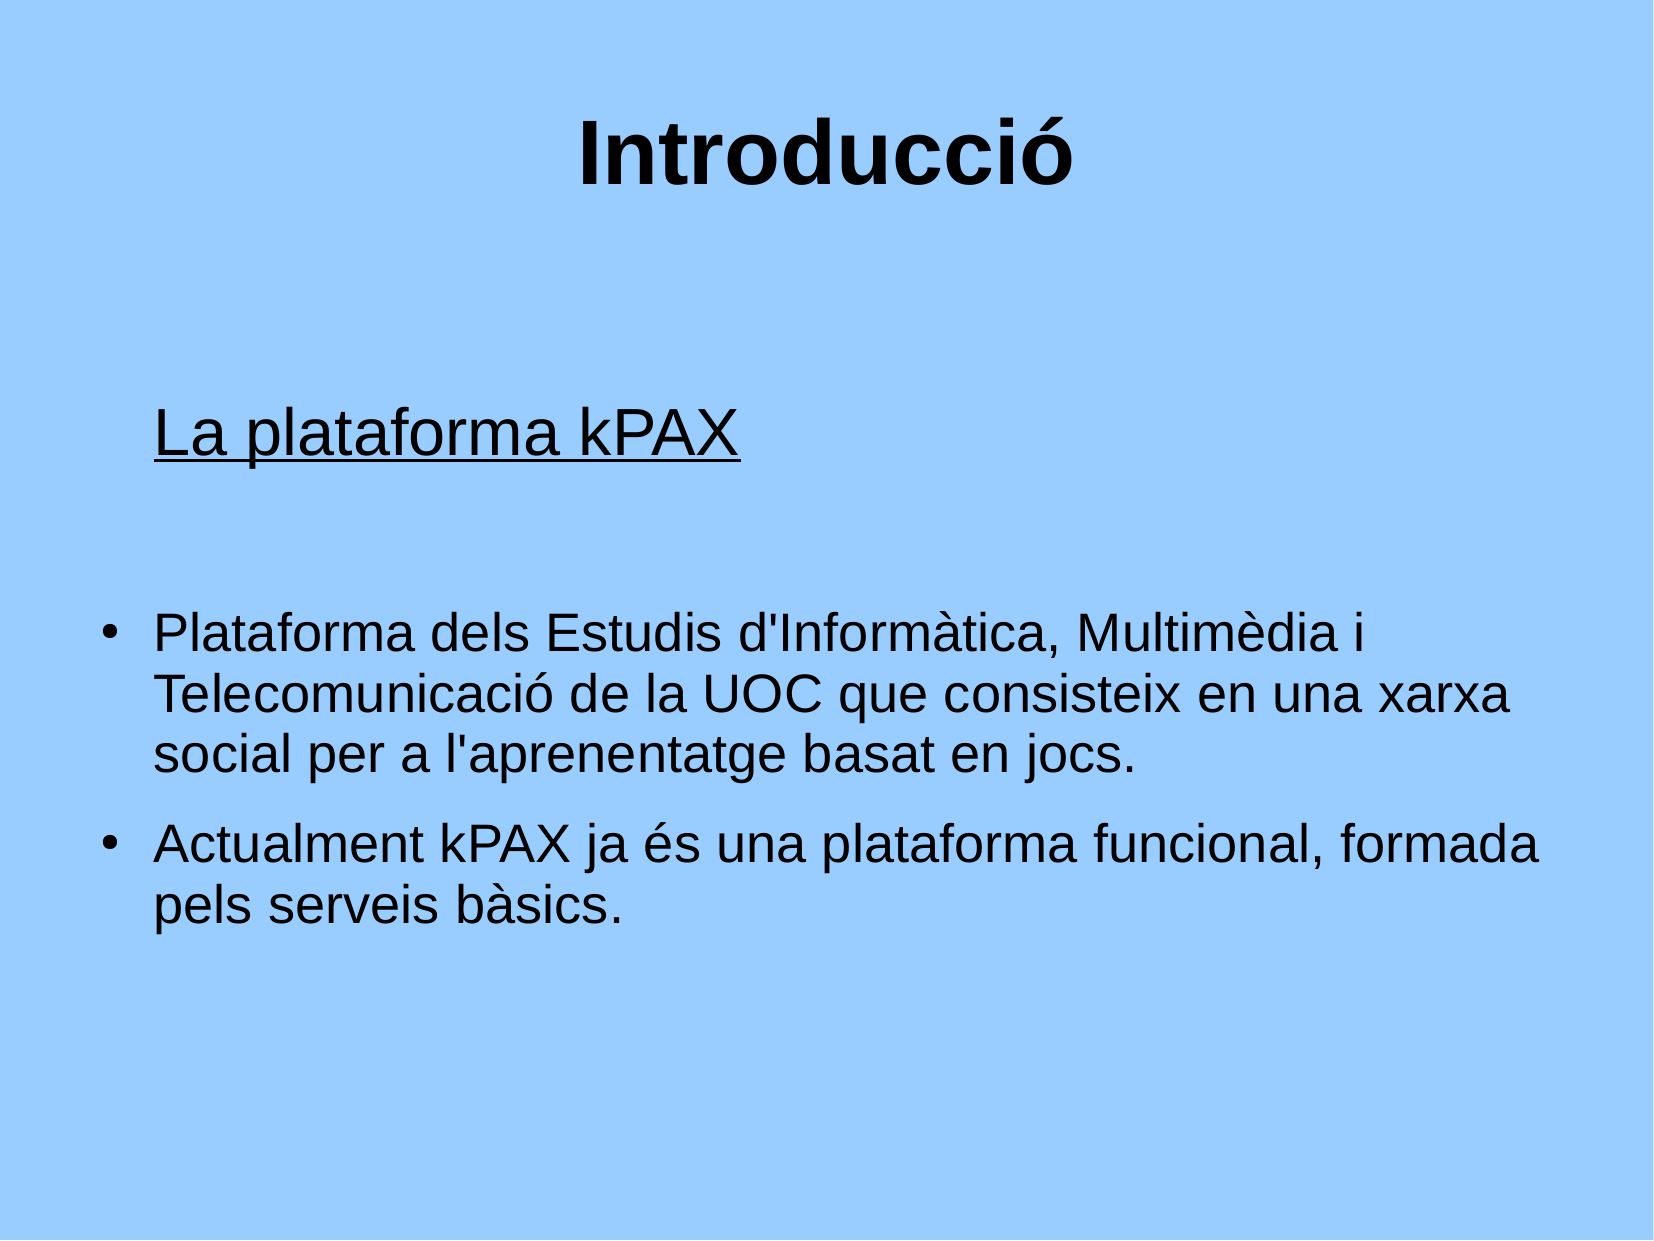

# Introducció
La plataforma kPAX
Plataforma dels Estudis d'Informàtica, Multimèdia i Telecomunicació de la UOC que consisteix en una xarxa social per a l'aprenentatge basat en jocs.
Actualment kPAX ja és una plataforma funcional, formada pels serveis bàsics.